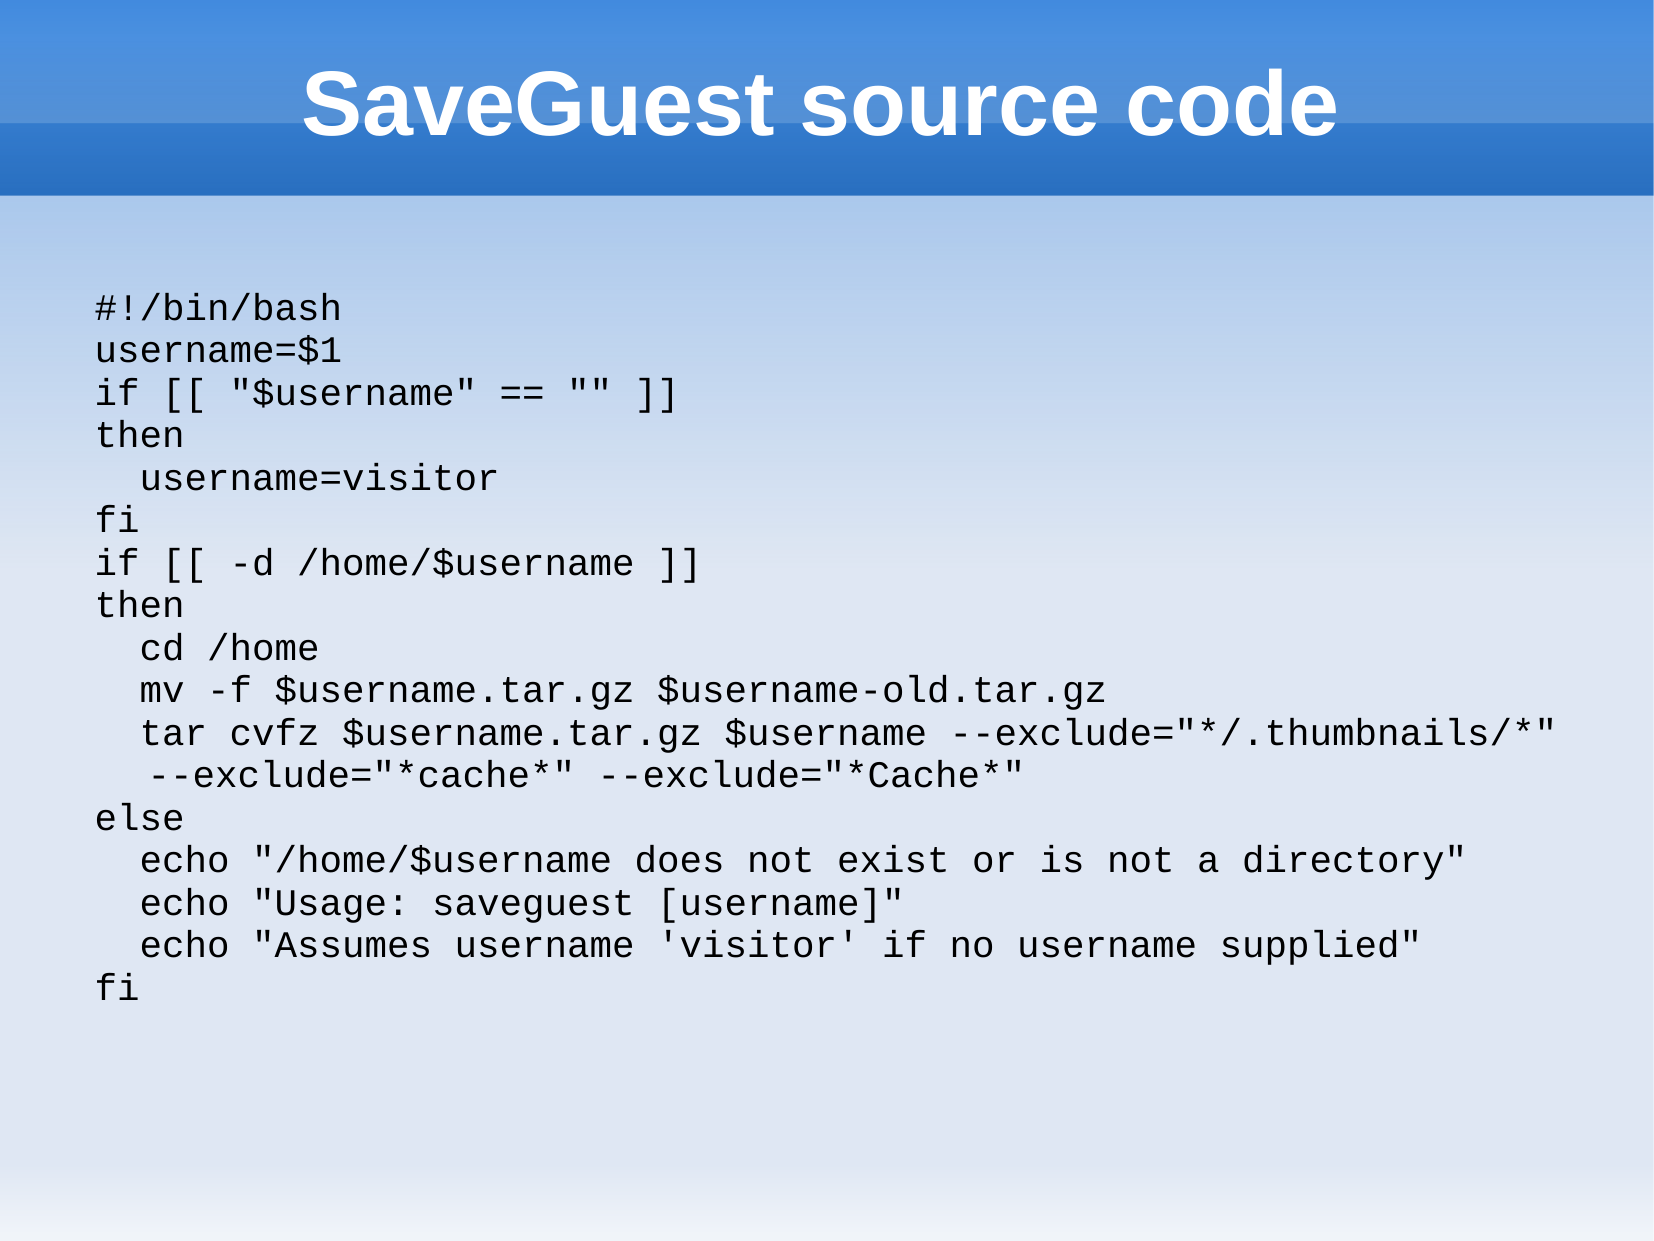

# SaveGuest source code
#!/bin/bash
username=$1
if [[ "$username" == "" ]]
then
 username=visitor
fi
if [[ -d /home/$username ]]
then
 cd /home
 mv -f $username.tar.gz $username-old.tar.gz
 tar cvfz $username.tar.gz $username --exclude="*/.thumbnails/*" --exclude="*cache*" --exclude="*Cache*"
else
 echo "/home/$username does not exist or is not a directory"
 echo "Usage: saveguest [username]"
 echo "Assumes username 'visitor' if no username supplied"
fi